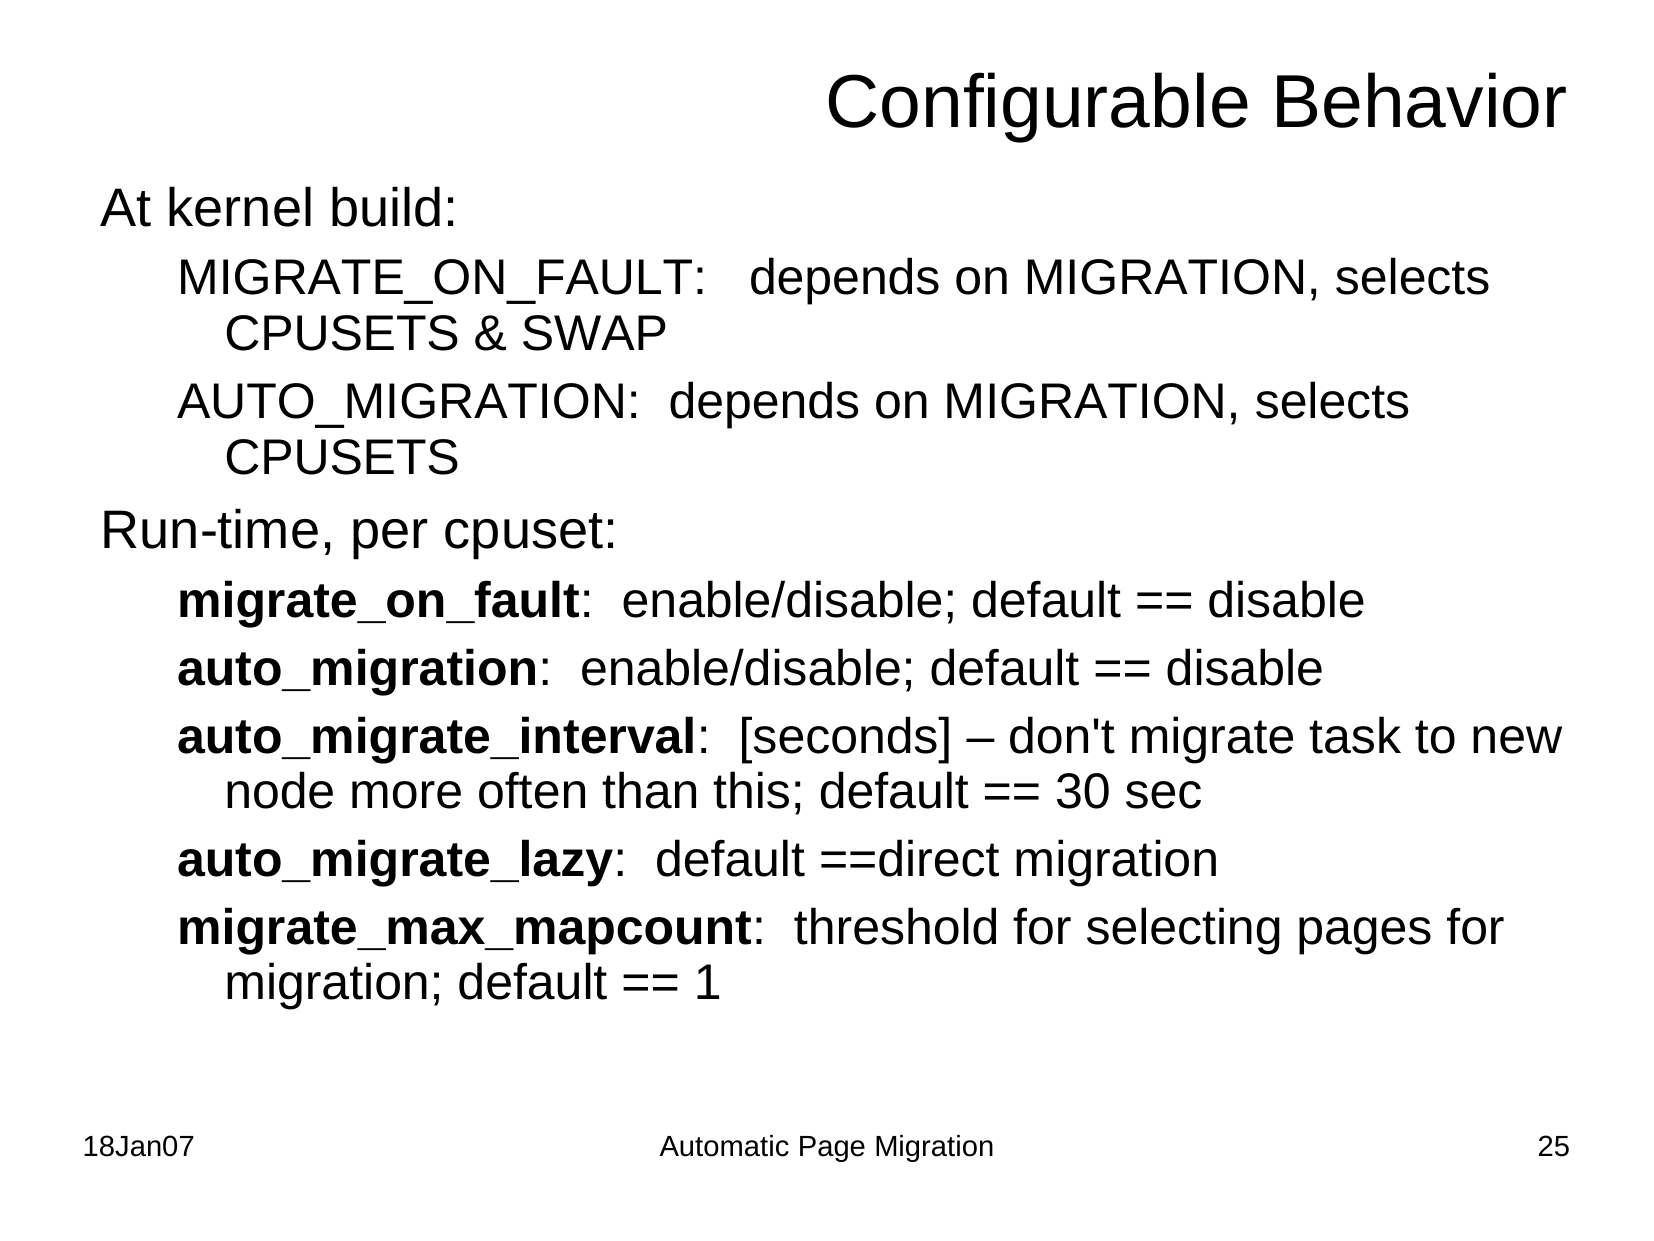

# Configurable Behavior
At kernel build:
MIGRATE_ON_FAULT: depends on MIGRATION, selects CPUSETS & SWAP
AUTO_MIGRATION: depends on MIGRATION, selects CPUSETS
Run-time, per cpuset:
migrate_on_fault: enable/disable; default == disable
auto_migration: enable/disable; default == disable
auto_migrate_interval: [seconds] – don't migrate task to new node more often than this; default == 30 sec
auto_migrate_lazy: default ==direct migration
migrate_max_mapcount: threshold for selecting pages for migration; default == 1
18Jan07
Automatic Page Migration
25